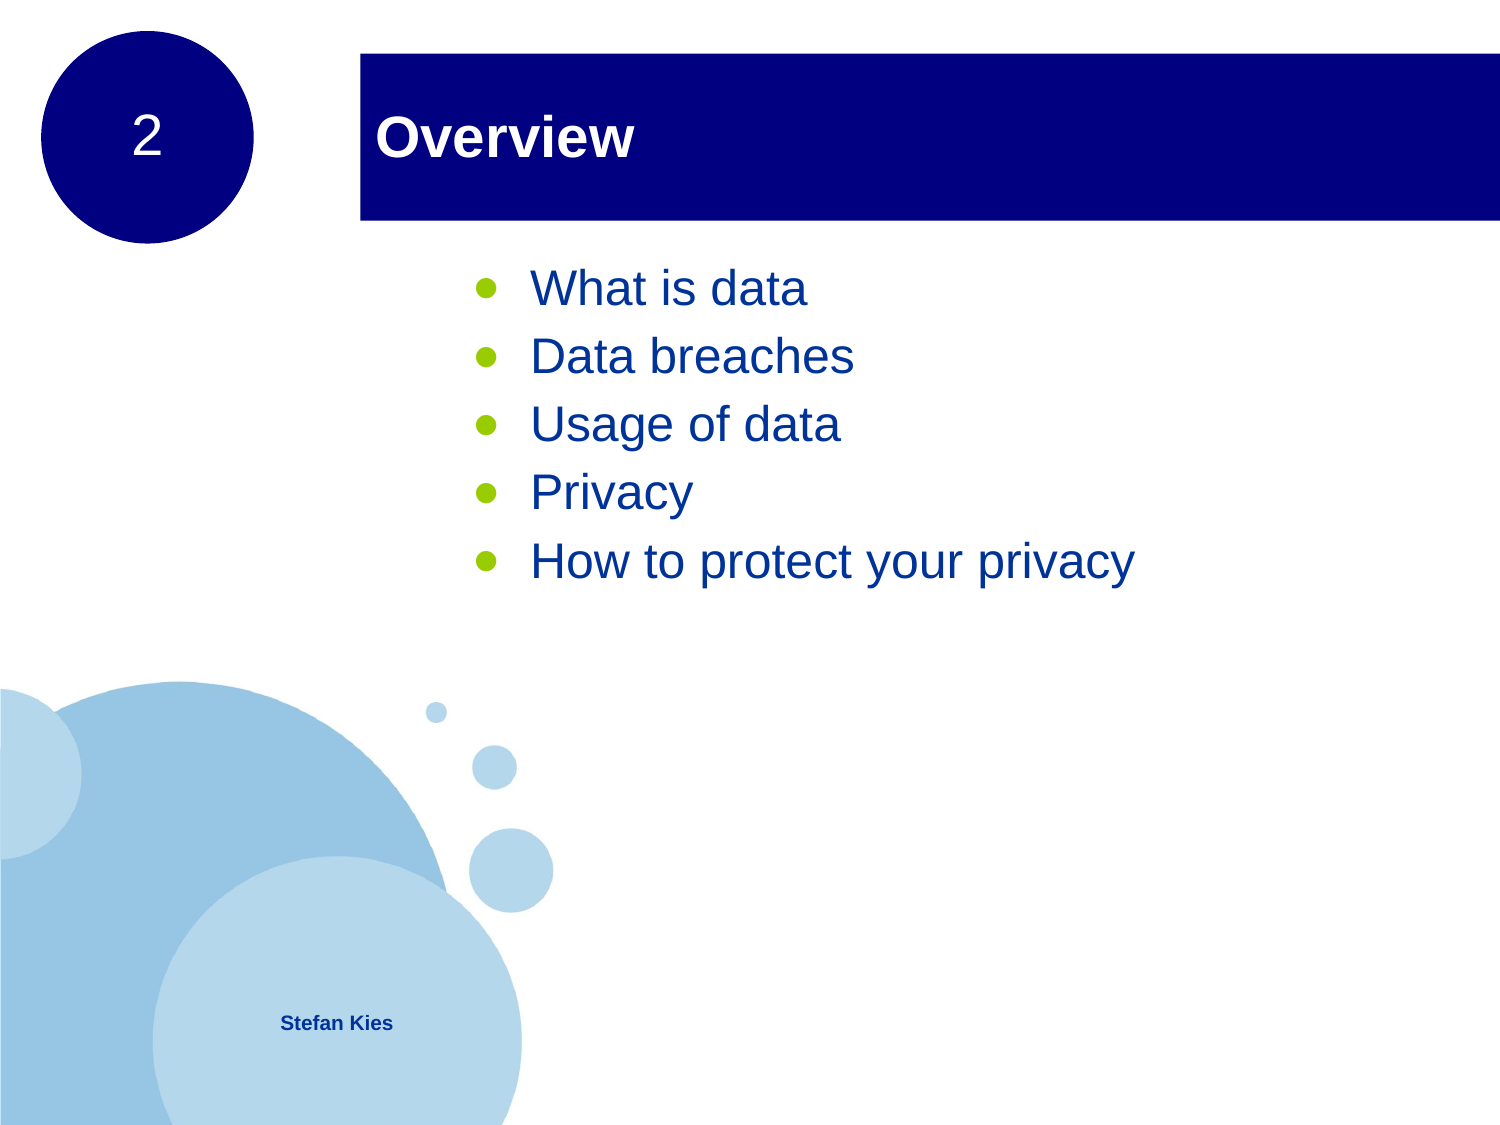

# Overview
2
What is data
Data breaches
Usage of data
Privacy
How to protect your privacy